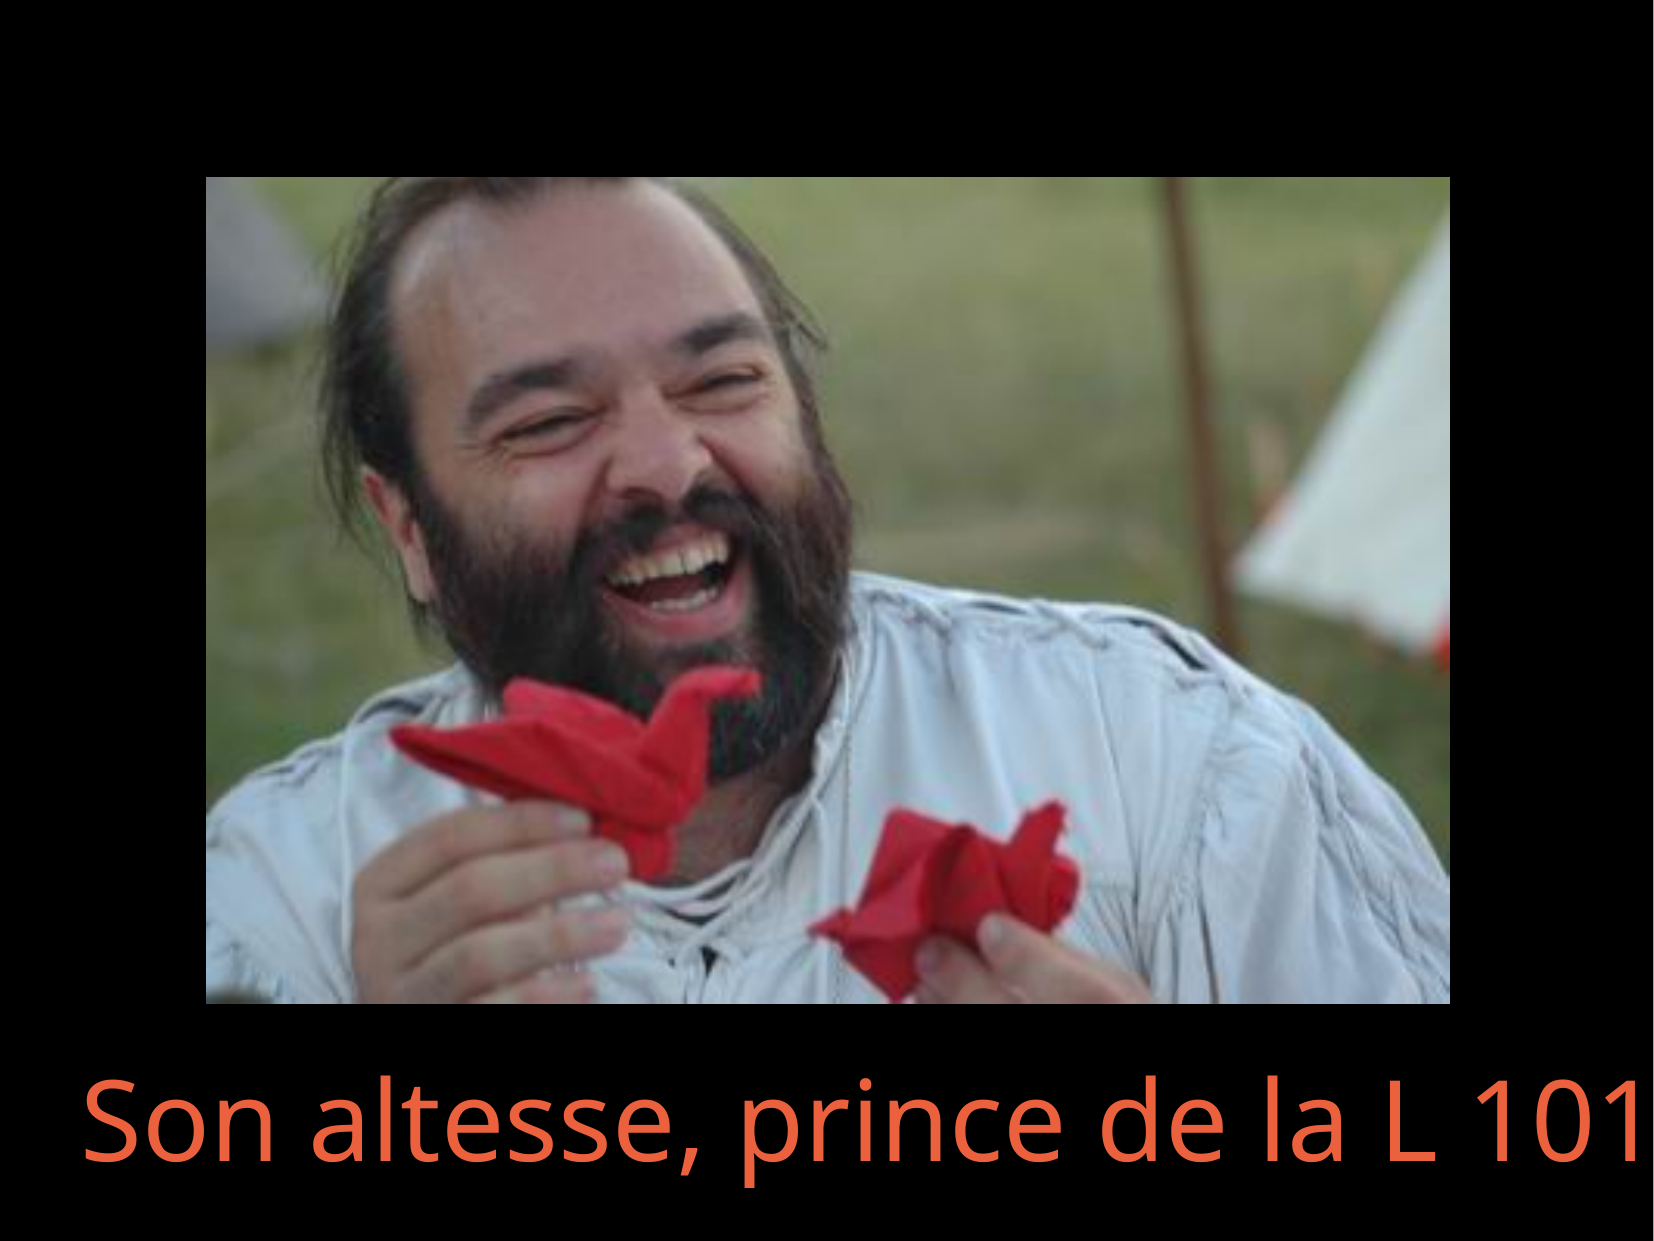

Son altesse, prince de la L 101